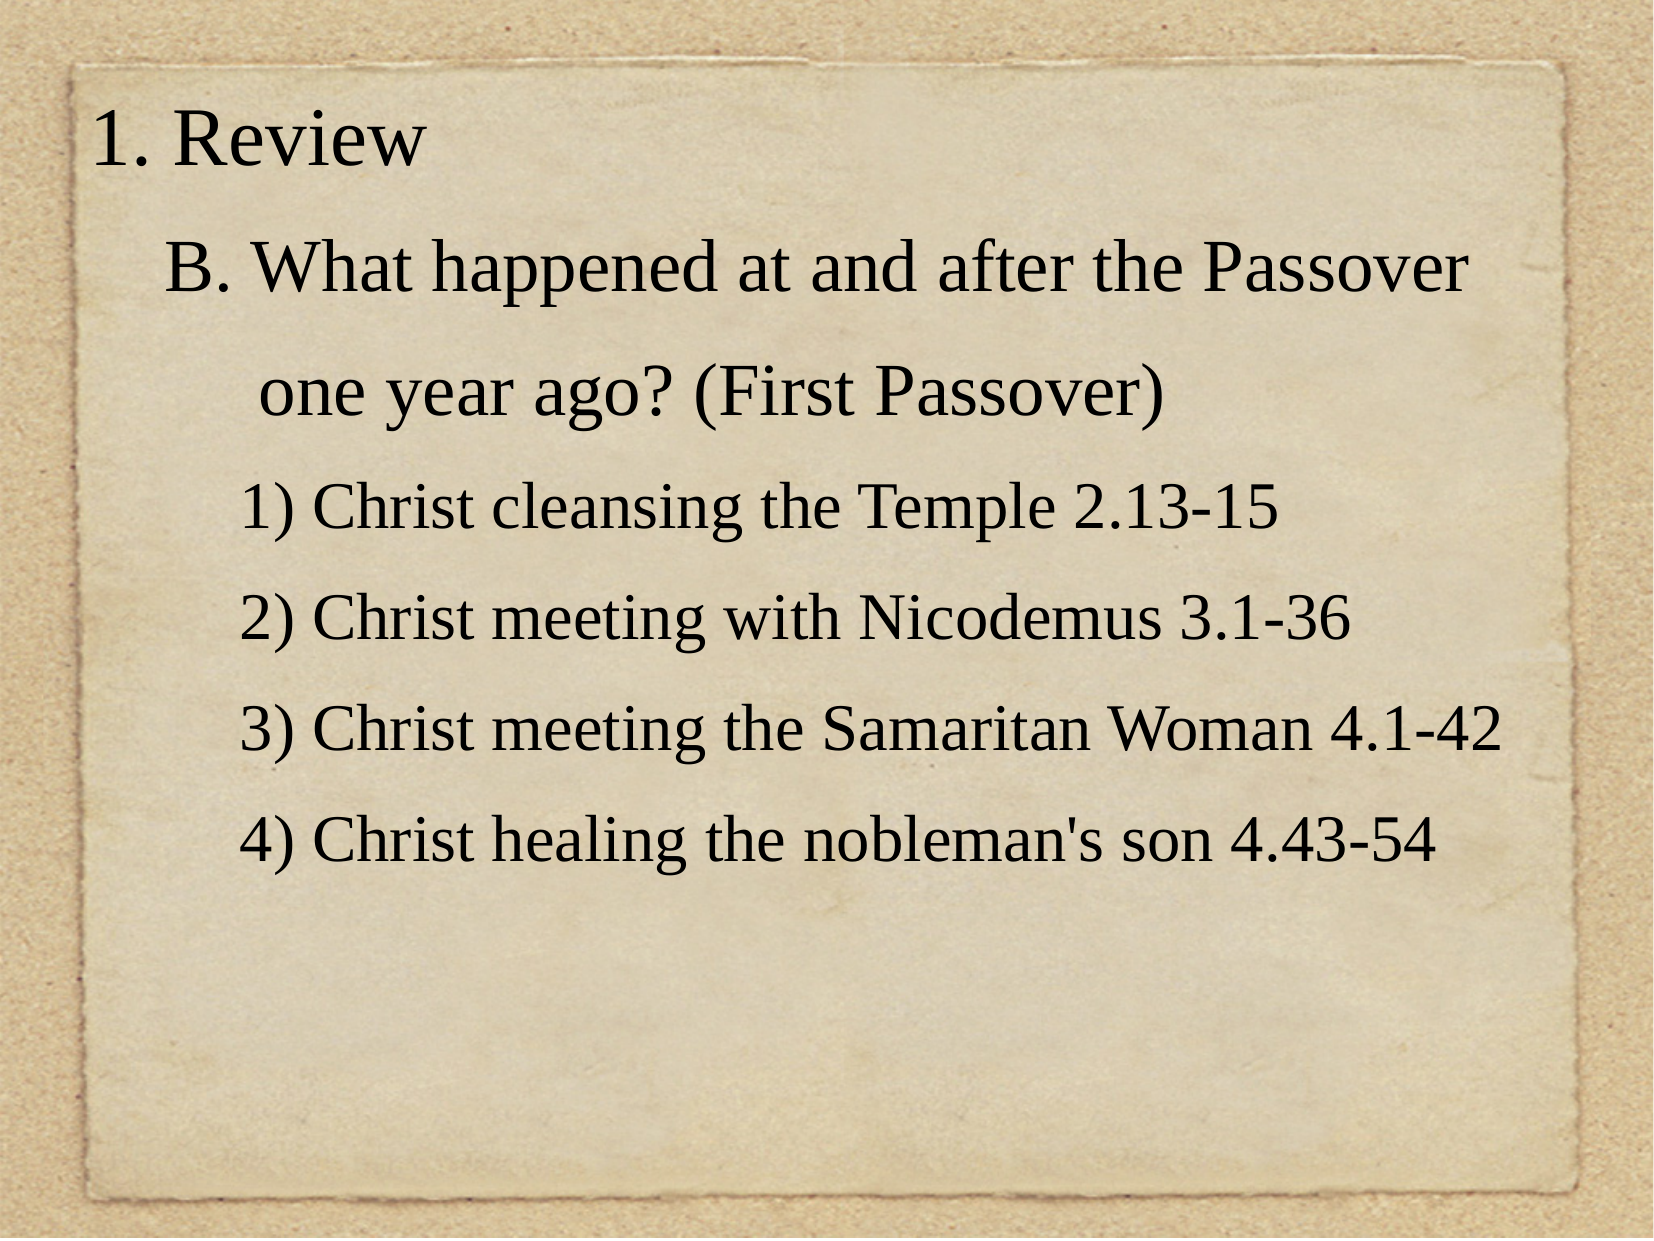

1. Review
	B. What happened at and after the Passover 			 one year ago? (First Passover)
		1) Christ cleansing the Temple 2.13-15
		2) Christ meeting with Nicodemus 3.1-36
		3) Christ meeting the Samaritan Woman 4.1-42
		4) Christ healing the nobleman's son 4.43-54